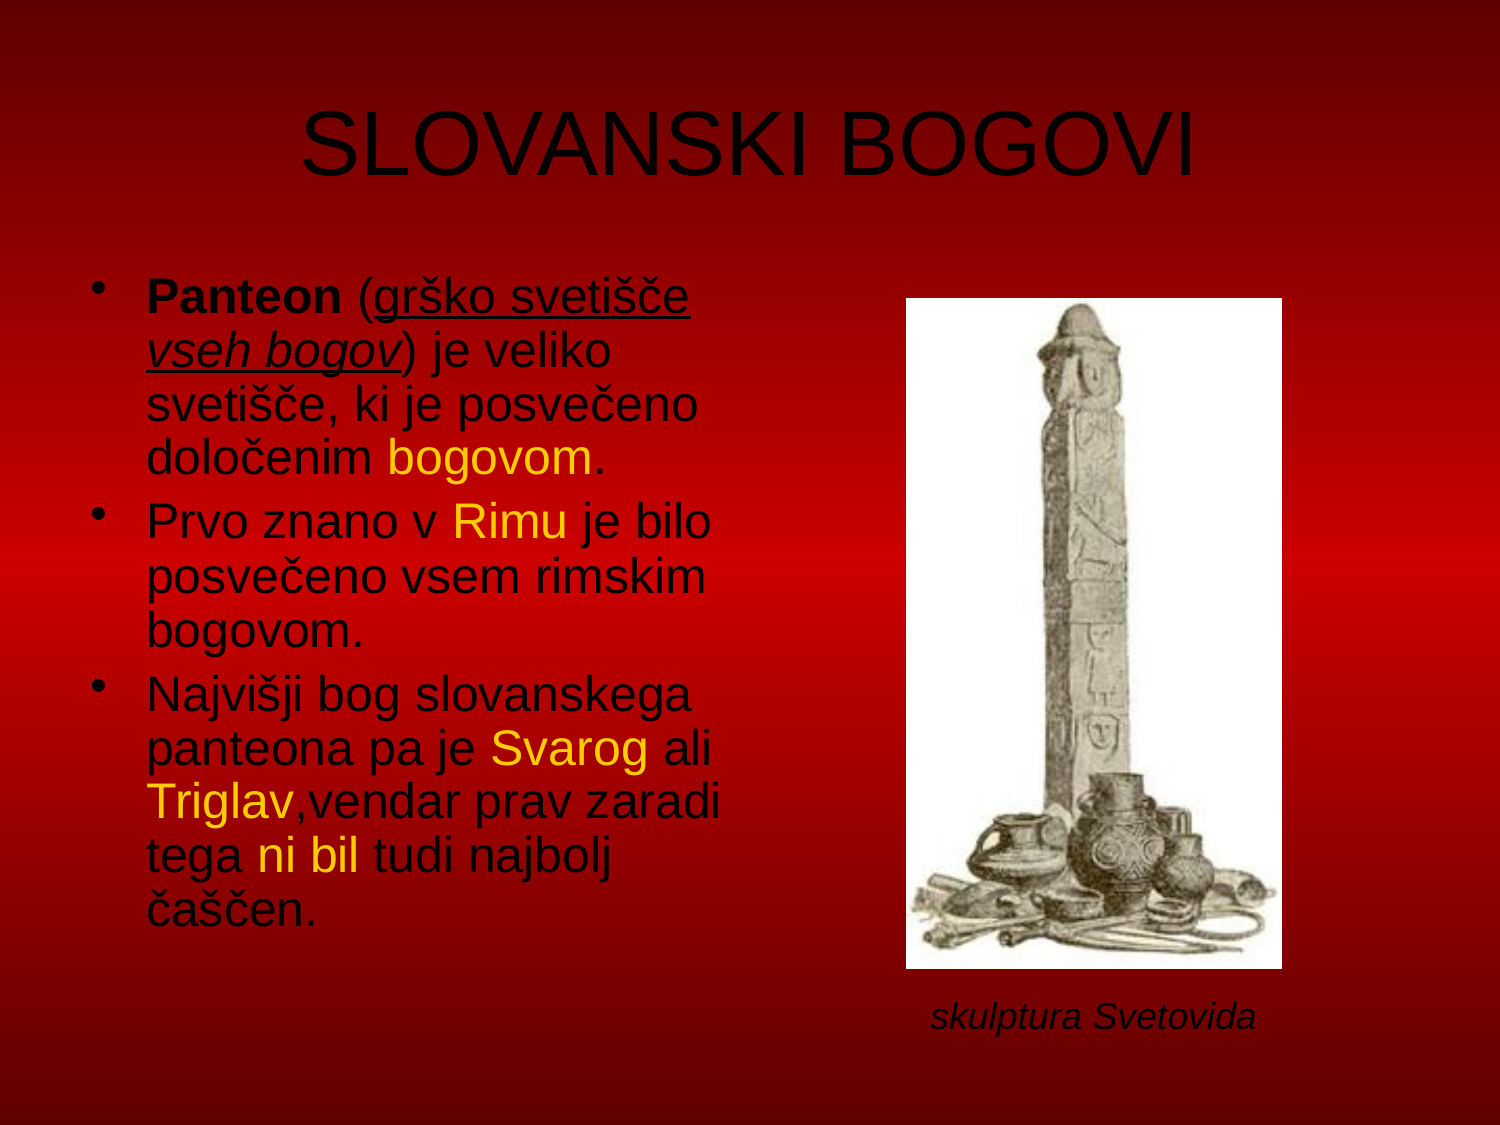

# SLOVANSKI BOGOVI
Panteon (grško svetišče vseh bogov) je veliko svetišče, ki je posvečeno določenim bogovom.
Prvo znano v Rimu je bilo posvečeno vsem rimskim bogovom.
Najvišji bog slovanskega panteona pa je Svarog ali Triglav,vendar prav zaradi tega ni bil tudi najbolj čaščen.
| skulptura Svetovida |
| --- |